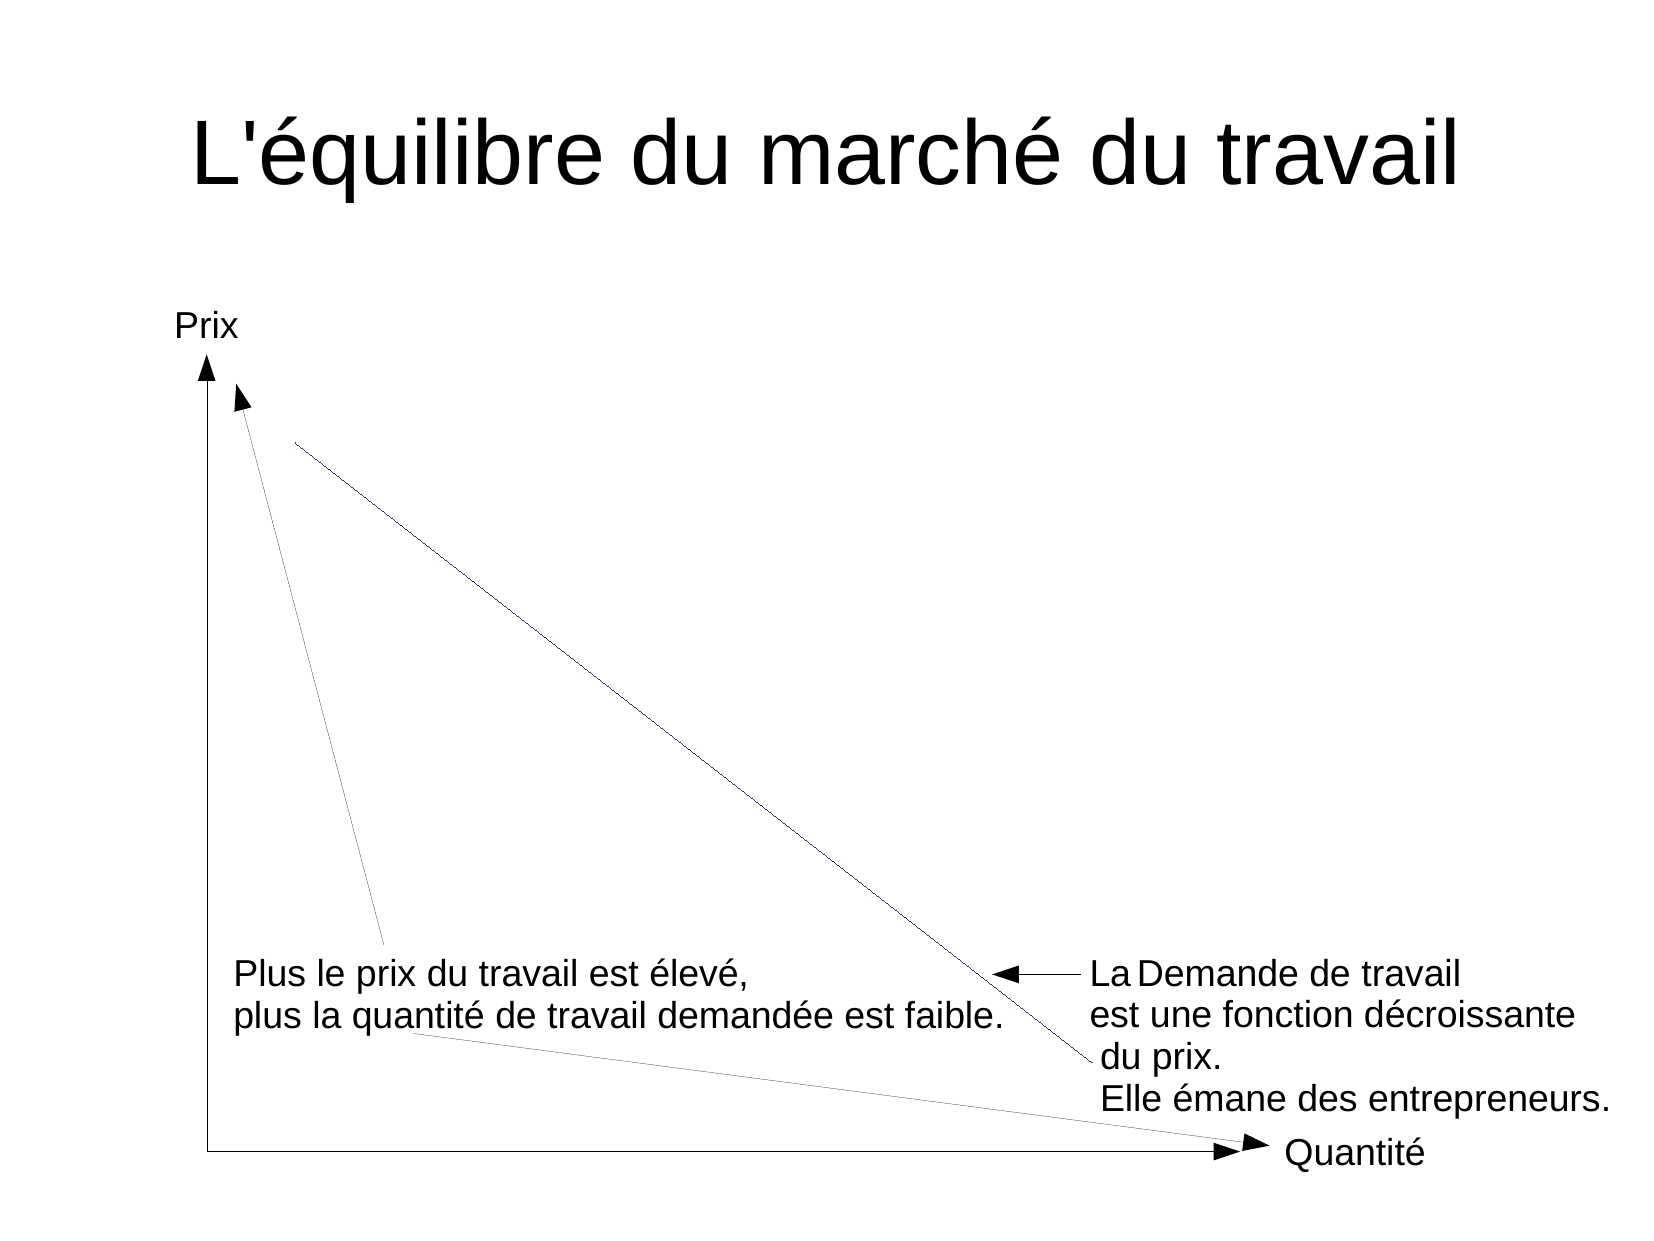

# L'équilibre du marché du travail
Prix
Plus le prix du travail est élevé,
plus la quantité de travail demandée est faible.
La
Demande de travail
est une fonction décroissante
 du prix.
 Elle émane des entrepreneurs.
Quantité